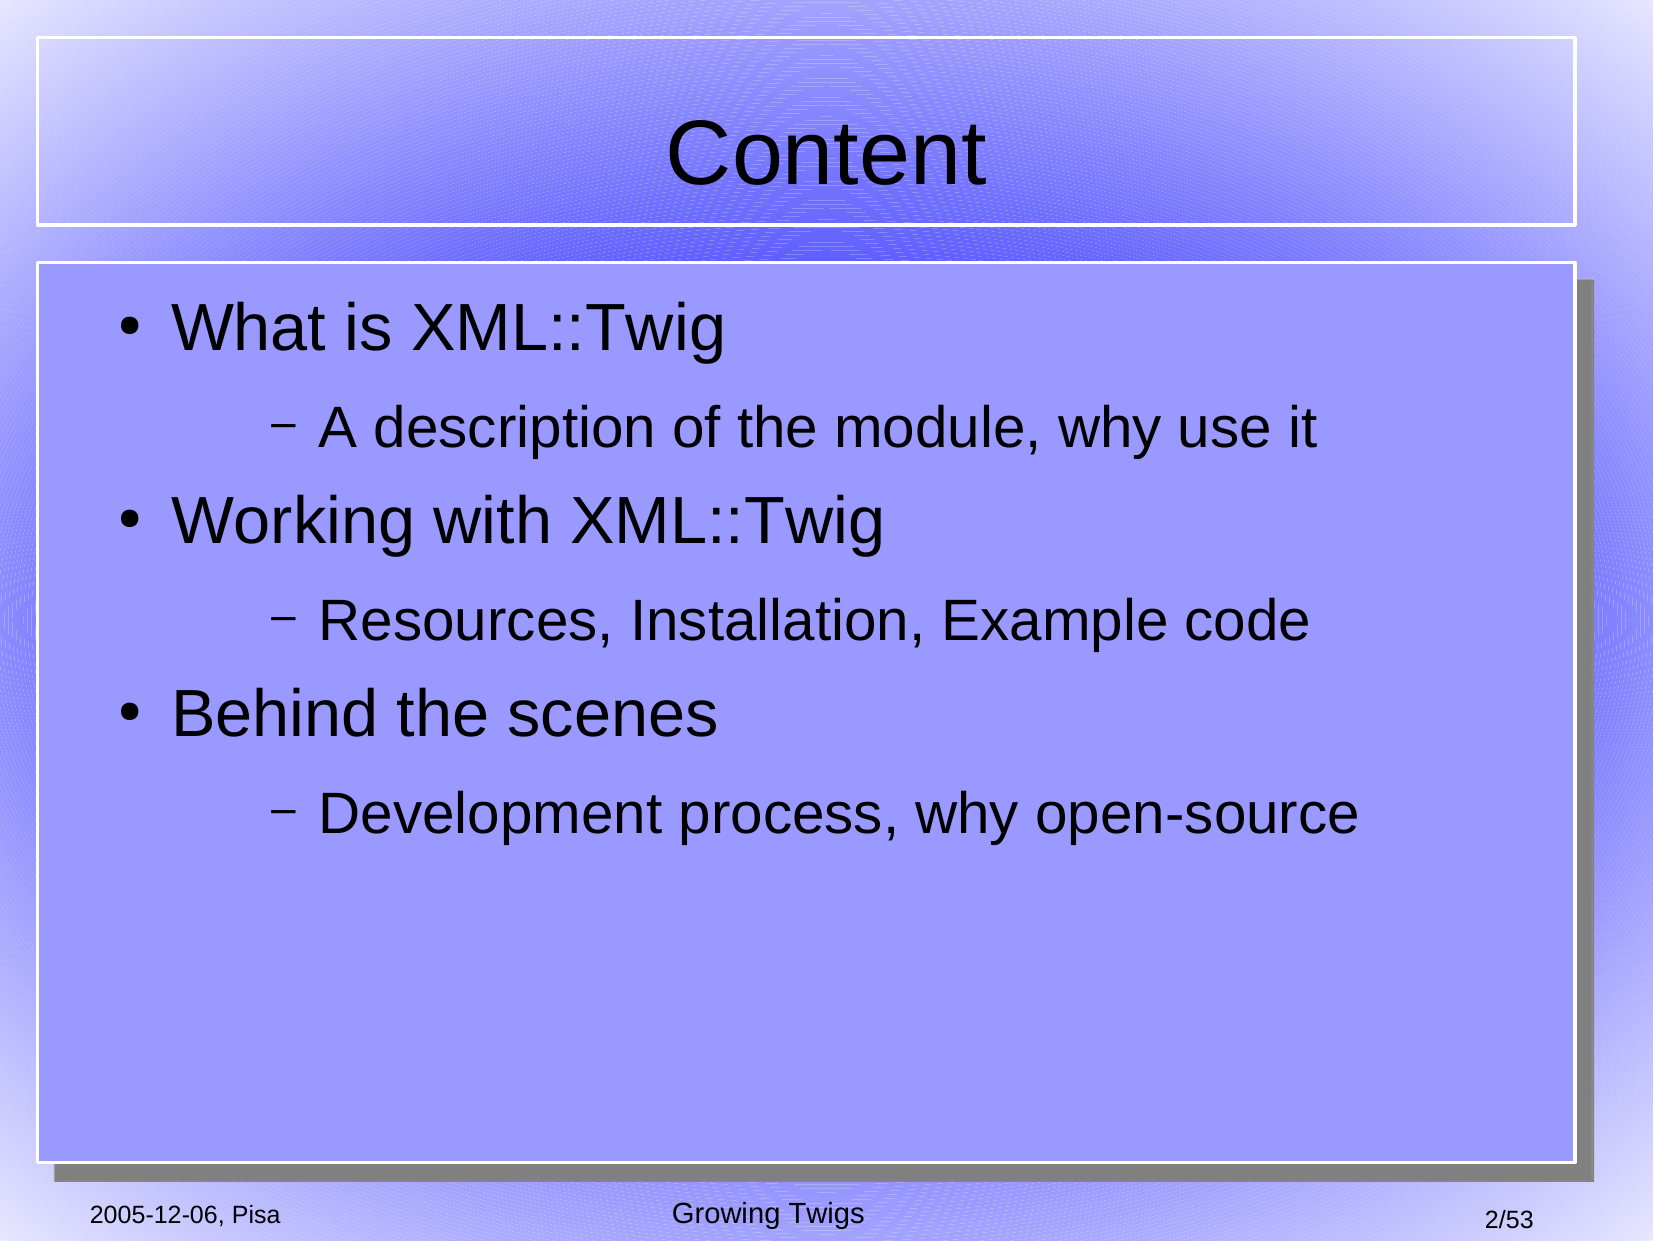

# Content
What is XML::Twig
A description of the module, why use it
Working with XML::Twig
Resources, Installation, Example code
Behind the scenes
Development process, why open-source